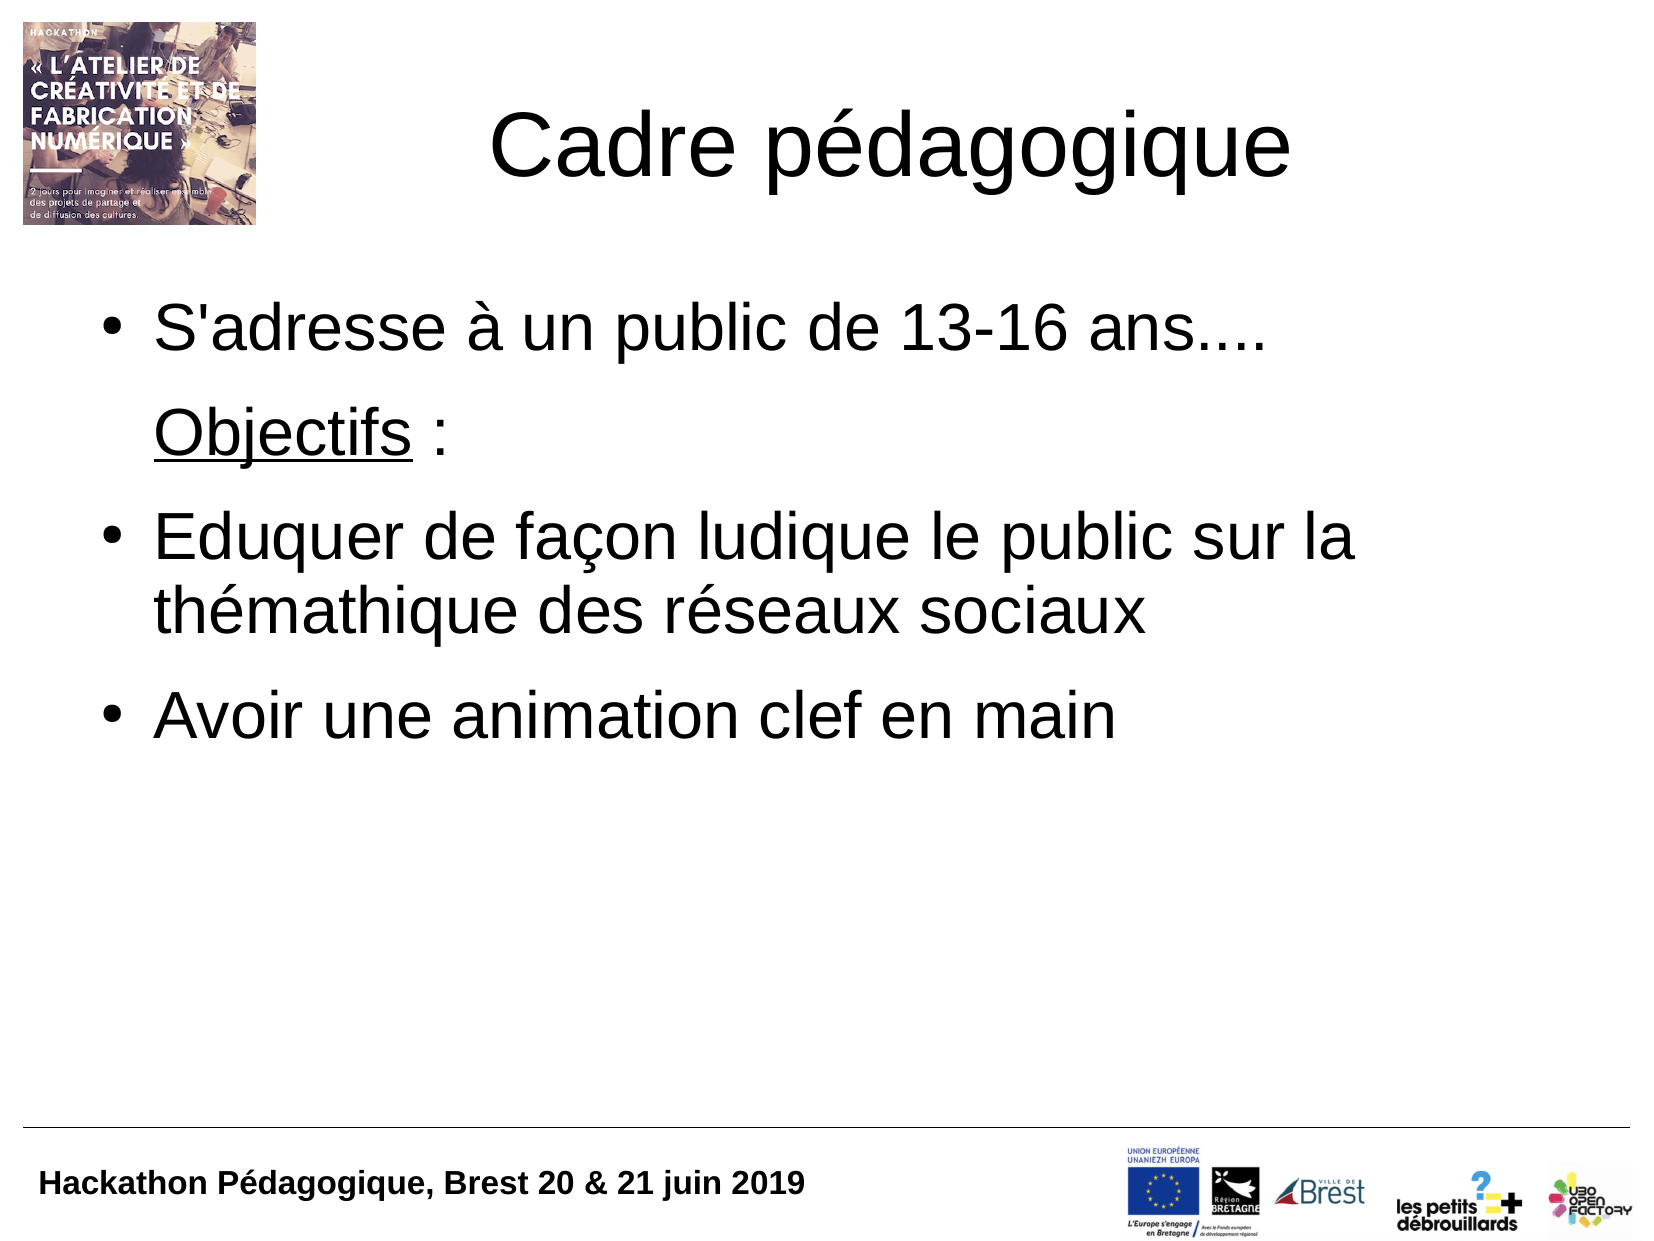

# Cadre pédagogique
S'adresse à un public de 13-16 ans....
Objectifs :
Eduquer de façon ludique le public sur la thémathique des réseaux sociau	x
Avoir une animation clef en main
Hackathon Pédagogique, Brest 20 & 21 juin 2019